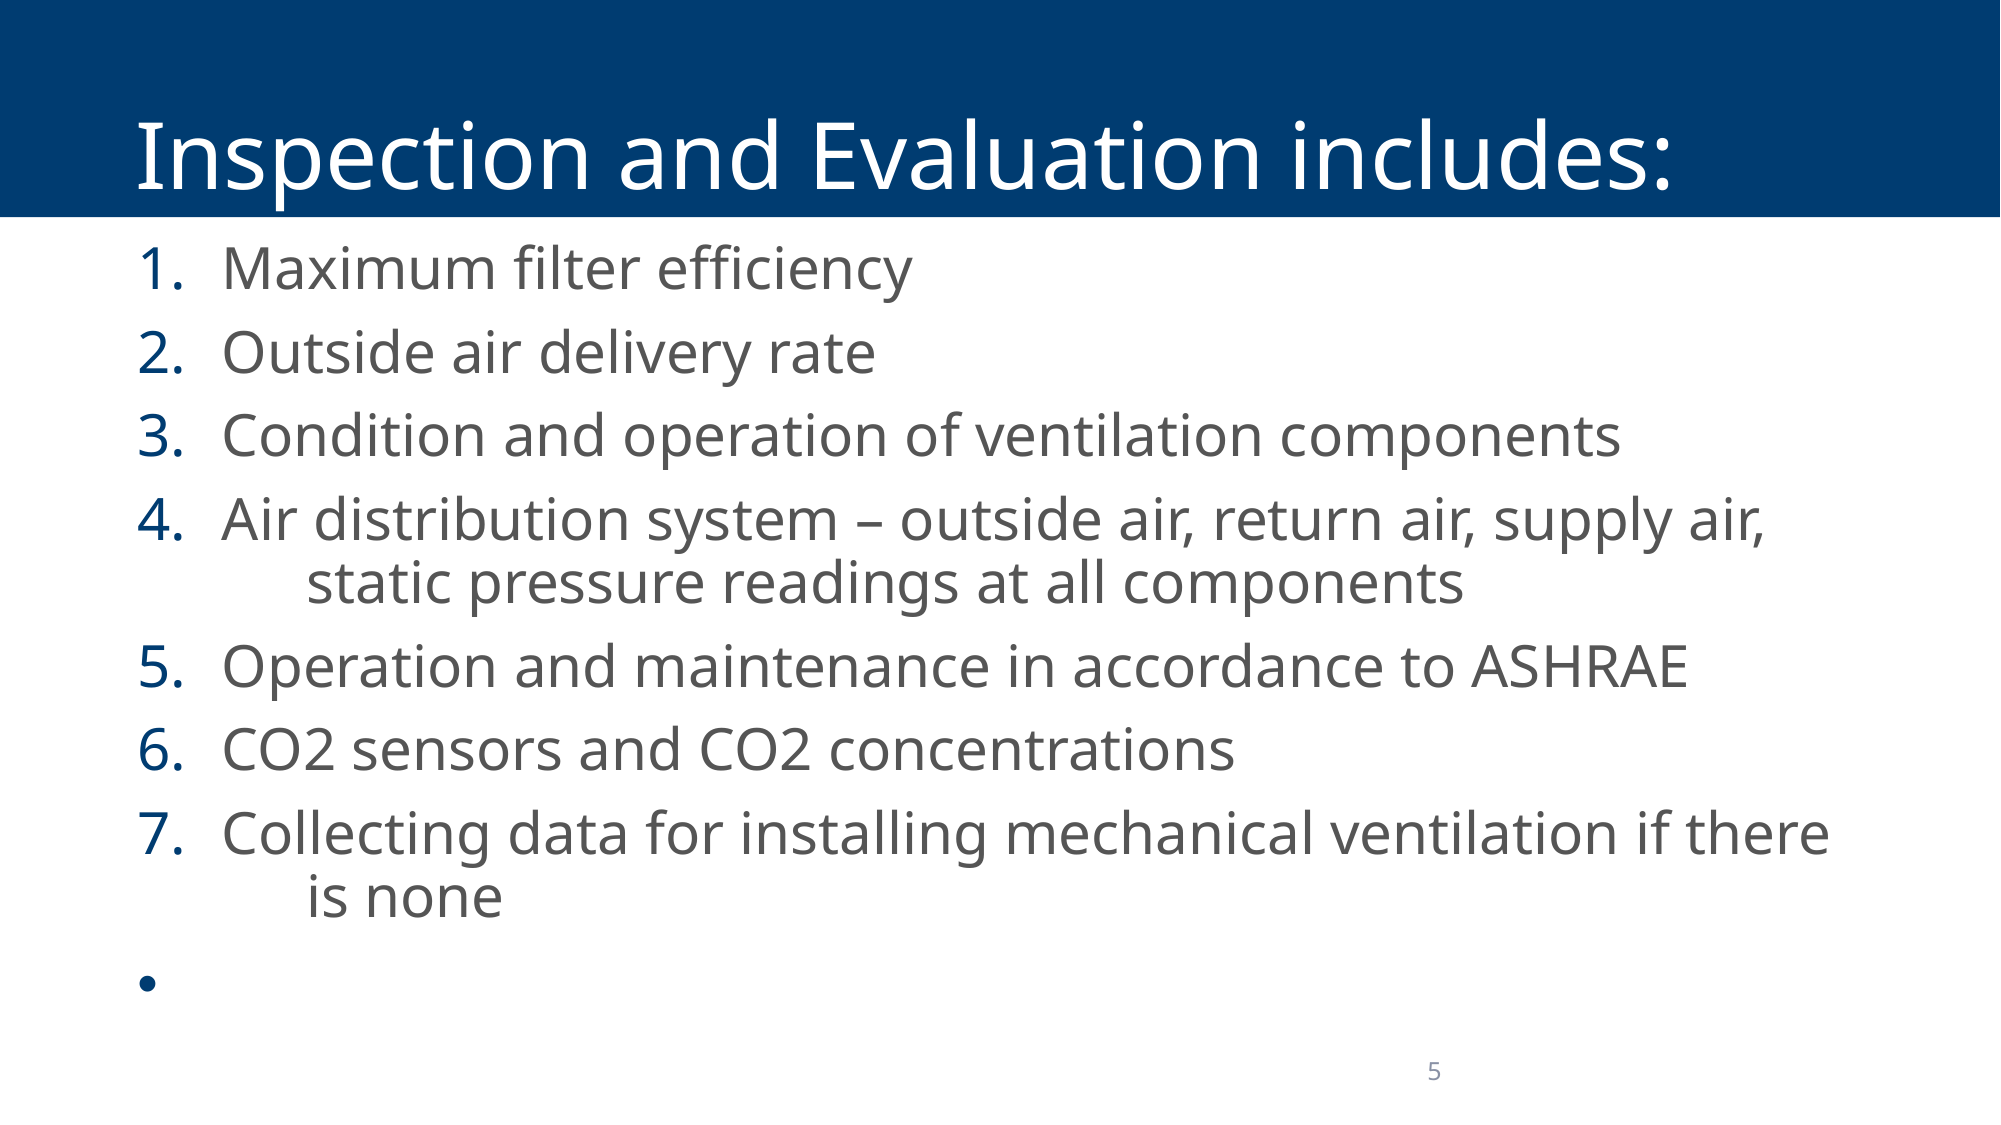

# Inspection and Evaluation includes:
Maximum filter efficiency
Outside air delivery rate
Condition and operation of ventilation components
Air distribution system – outside air, return air, supply air, static pressure readings at all components
Operation and maintenance in accordance to ASHRAE
CO2 sensors and CO2 concentrations
Collecting data for installing mechanical ventilation if there is none